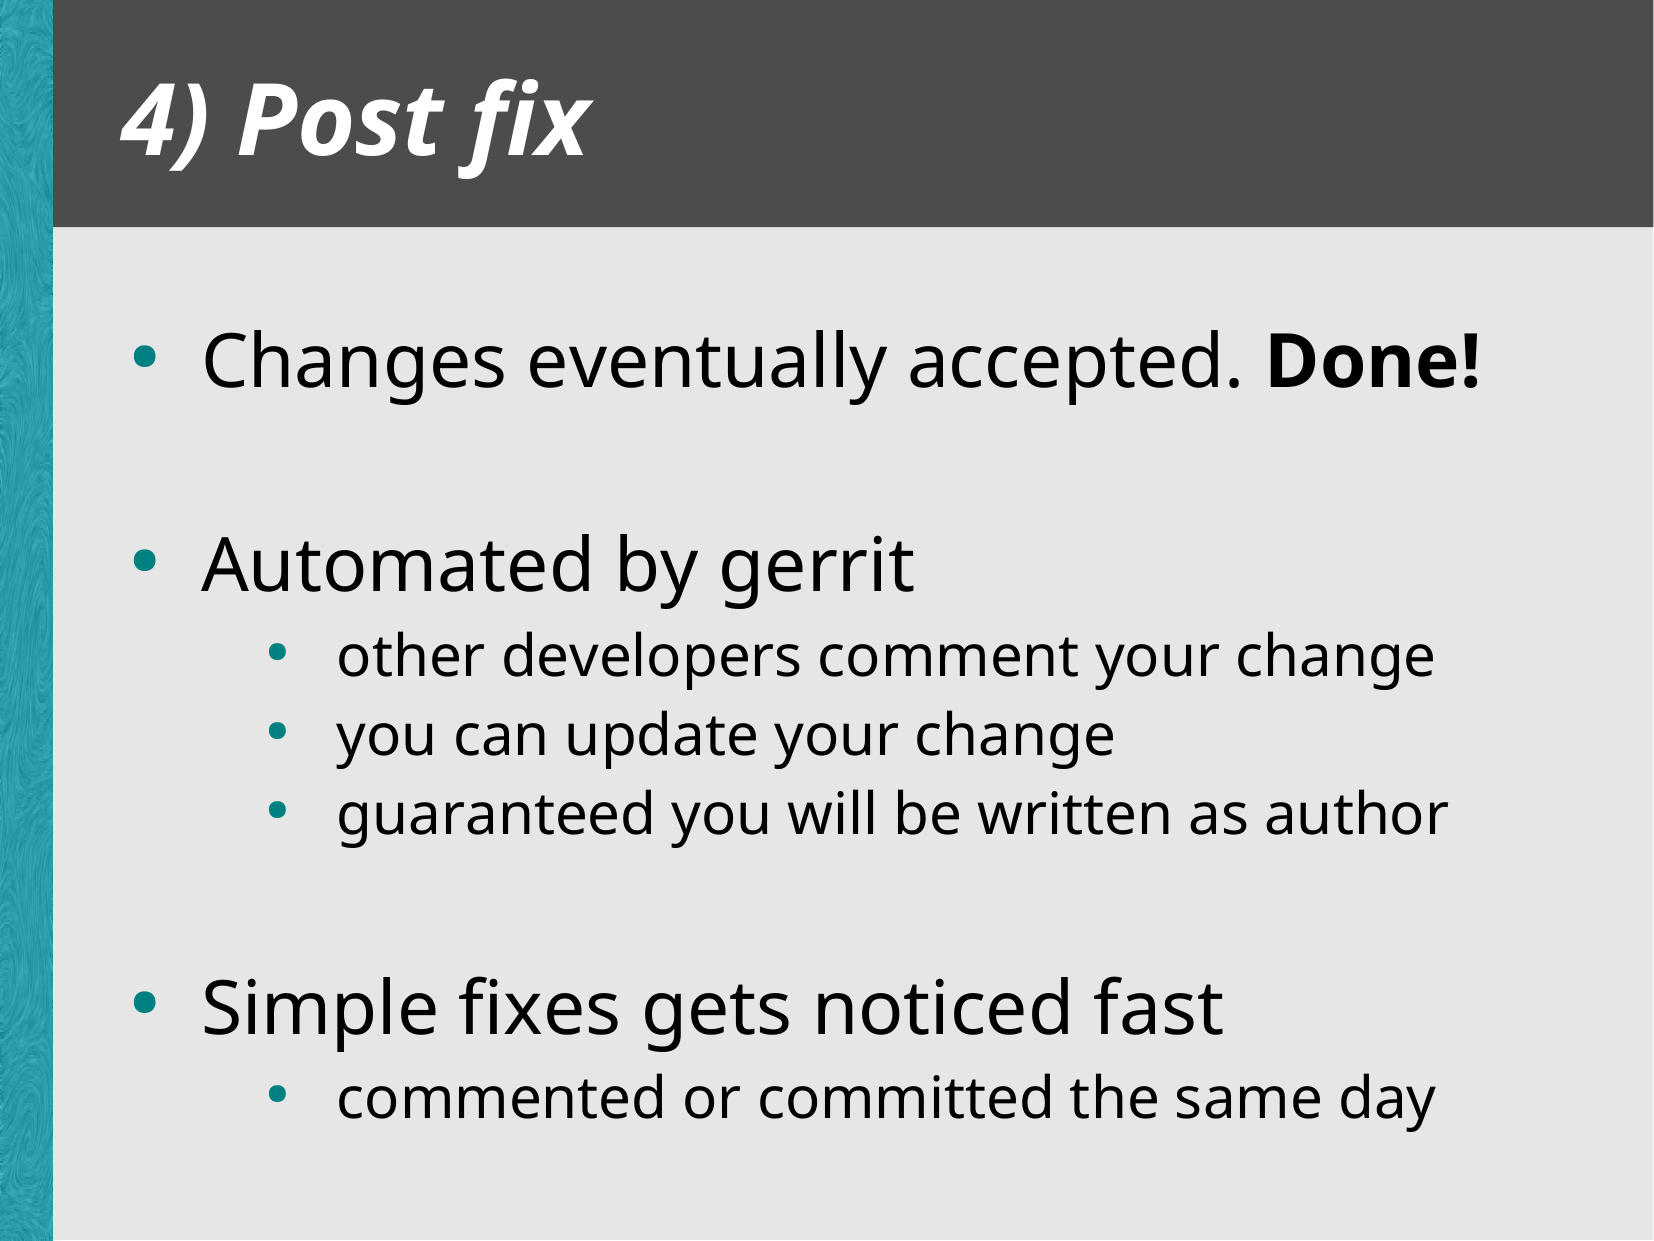

# 4) Post fix
Changes eventually accepted. Done!
Automated by gerrit
other developers comment your change
you can update your change
guaranteed you will be written as author
Simple fixes gets noticed fast
commented or committed the same day